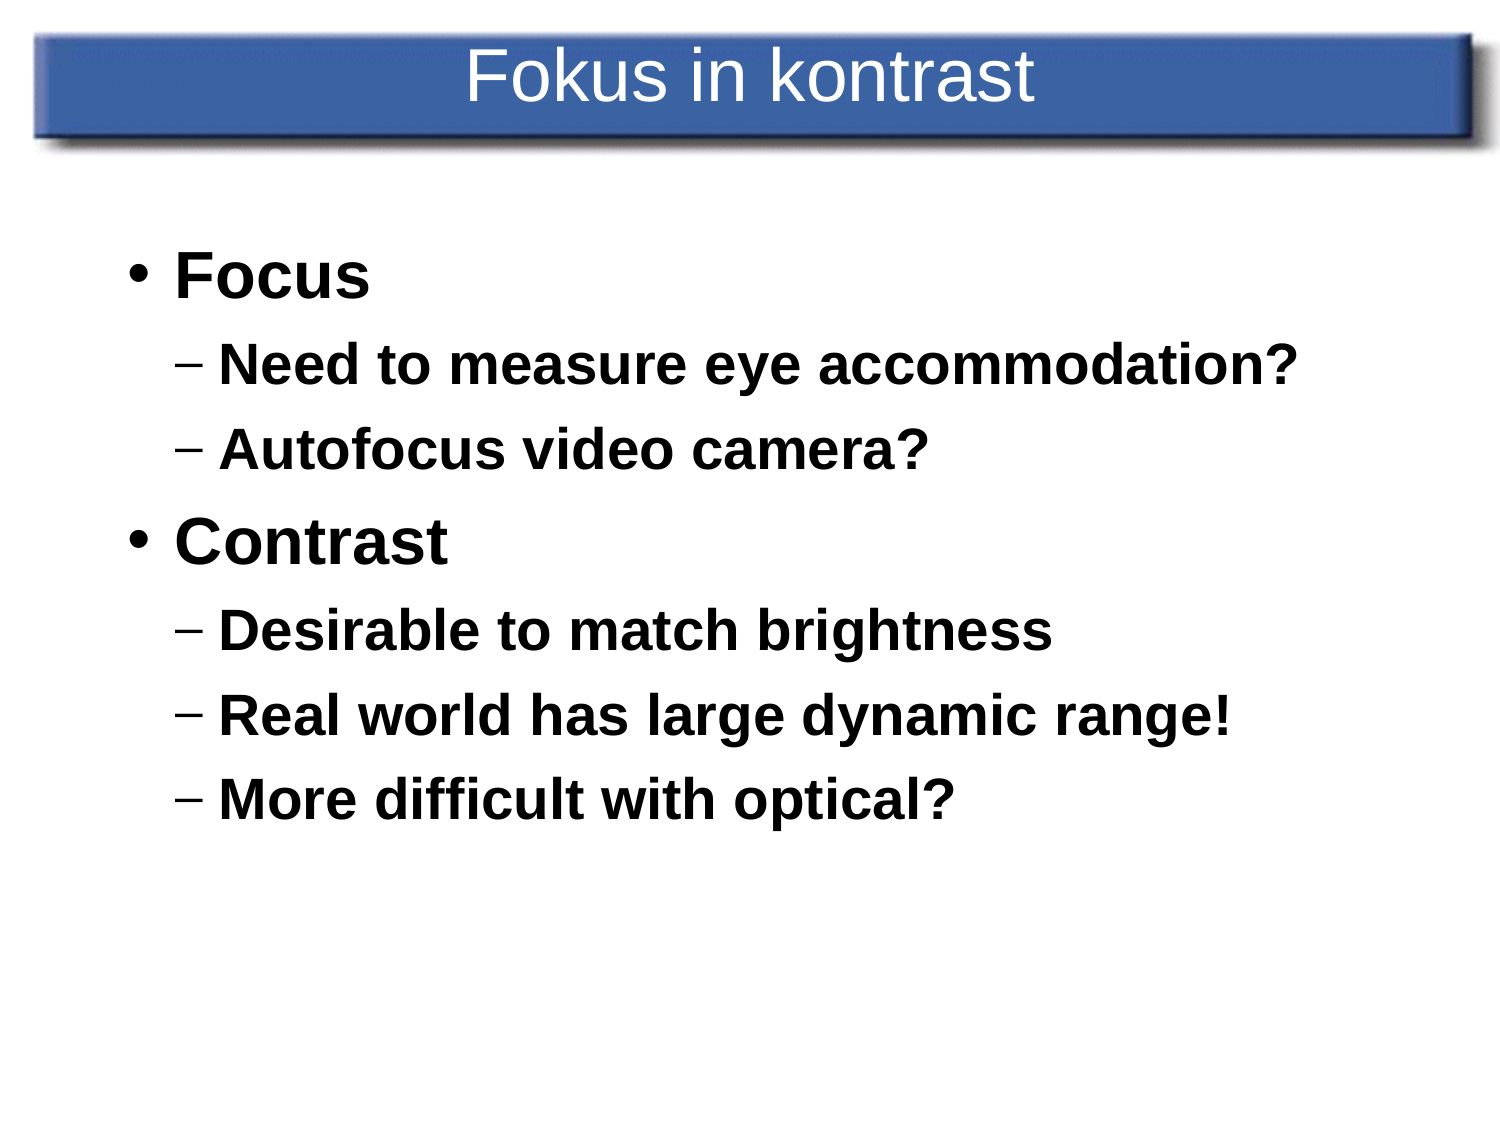

# Fokus in kontrast
 Focus
 Need to measure eye accommodation?
 Autofocus video camera?
 Contrast
 Desirable to match brightness
 Real world has large dynamic range!
 More difficult with optical?